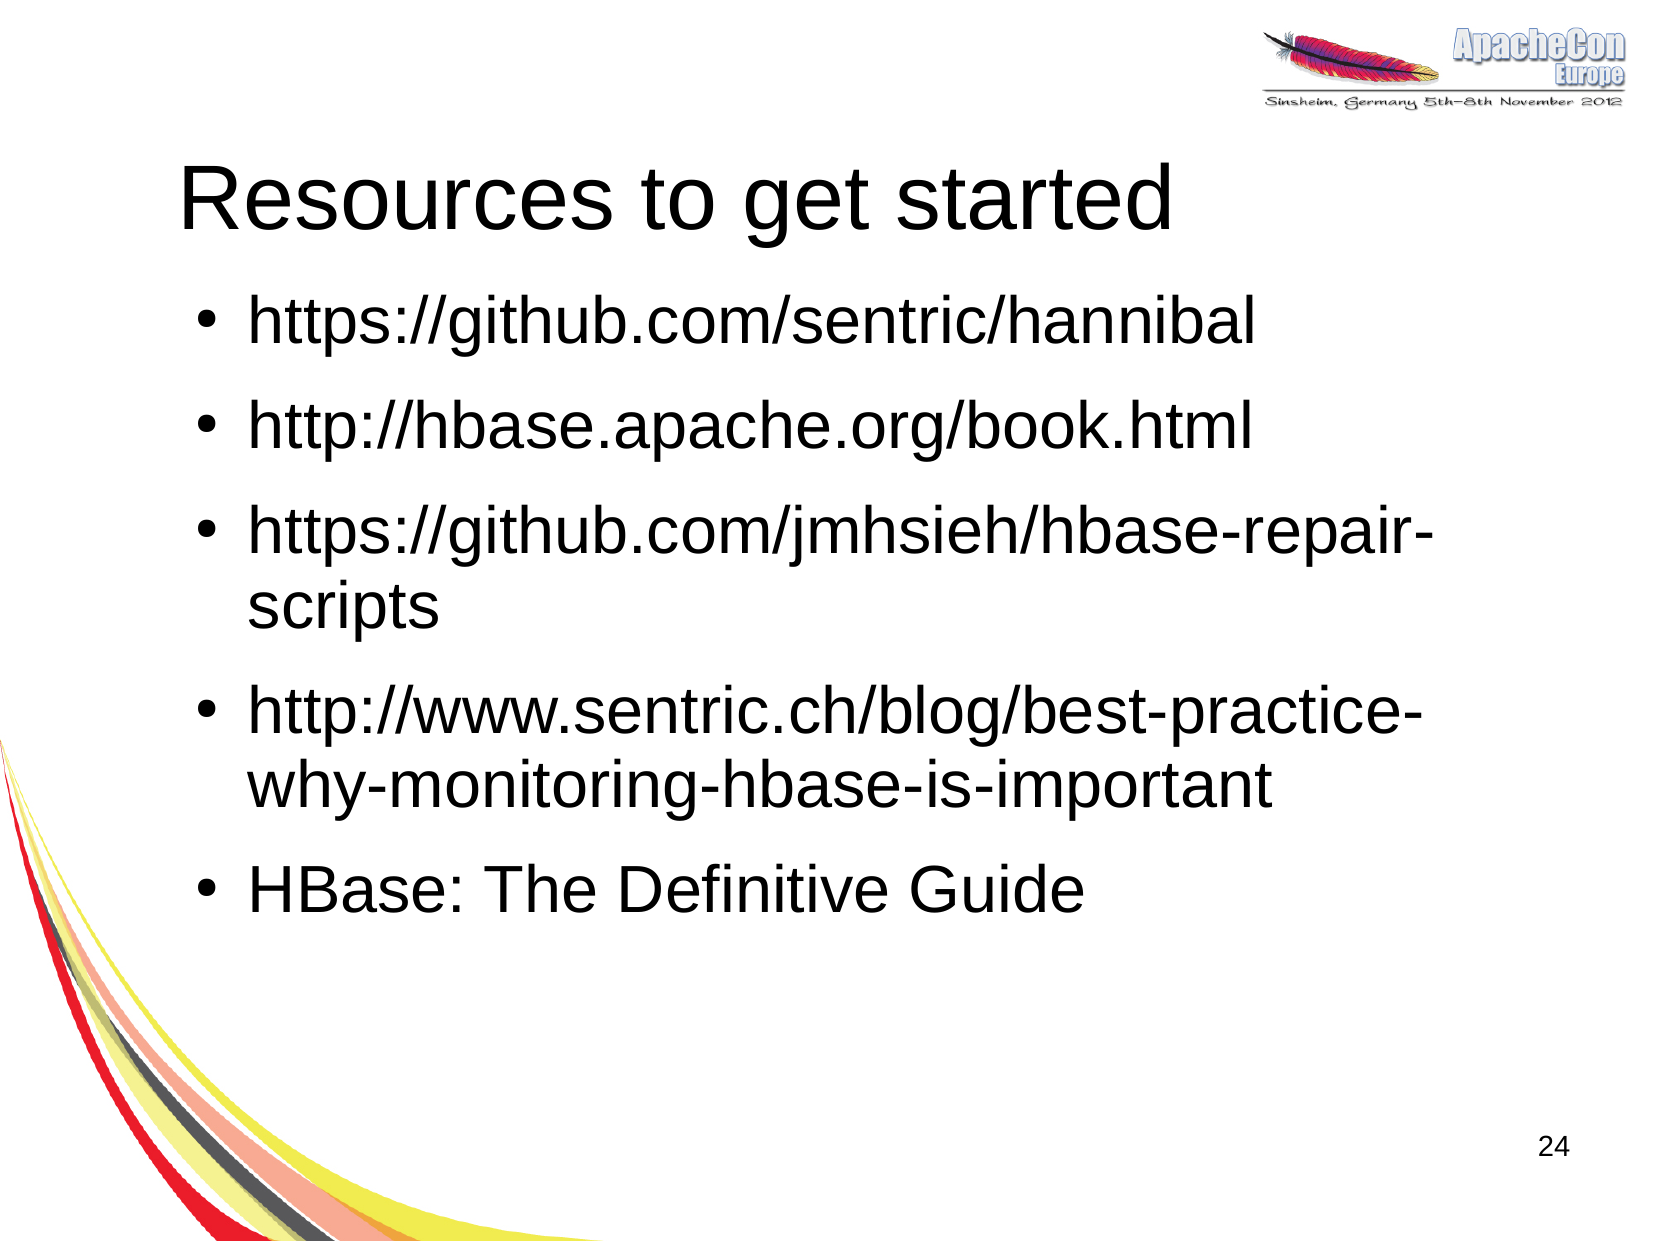

# Resources to get started
https://github.com/sentric/hannibal
http://hbase.apache.org/book.html
https://github.com/jmhsieh/hbase-repair-scripts
http://www.sentric.ch/blog/best-practice-why-monitoring-hbase-is-important
HBase: The Definitive Guide
24